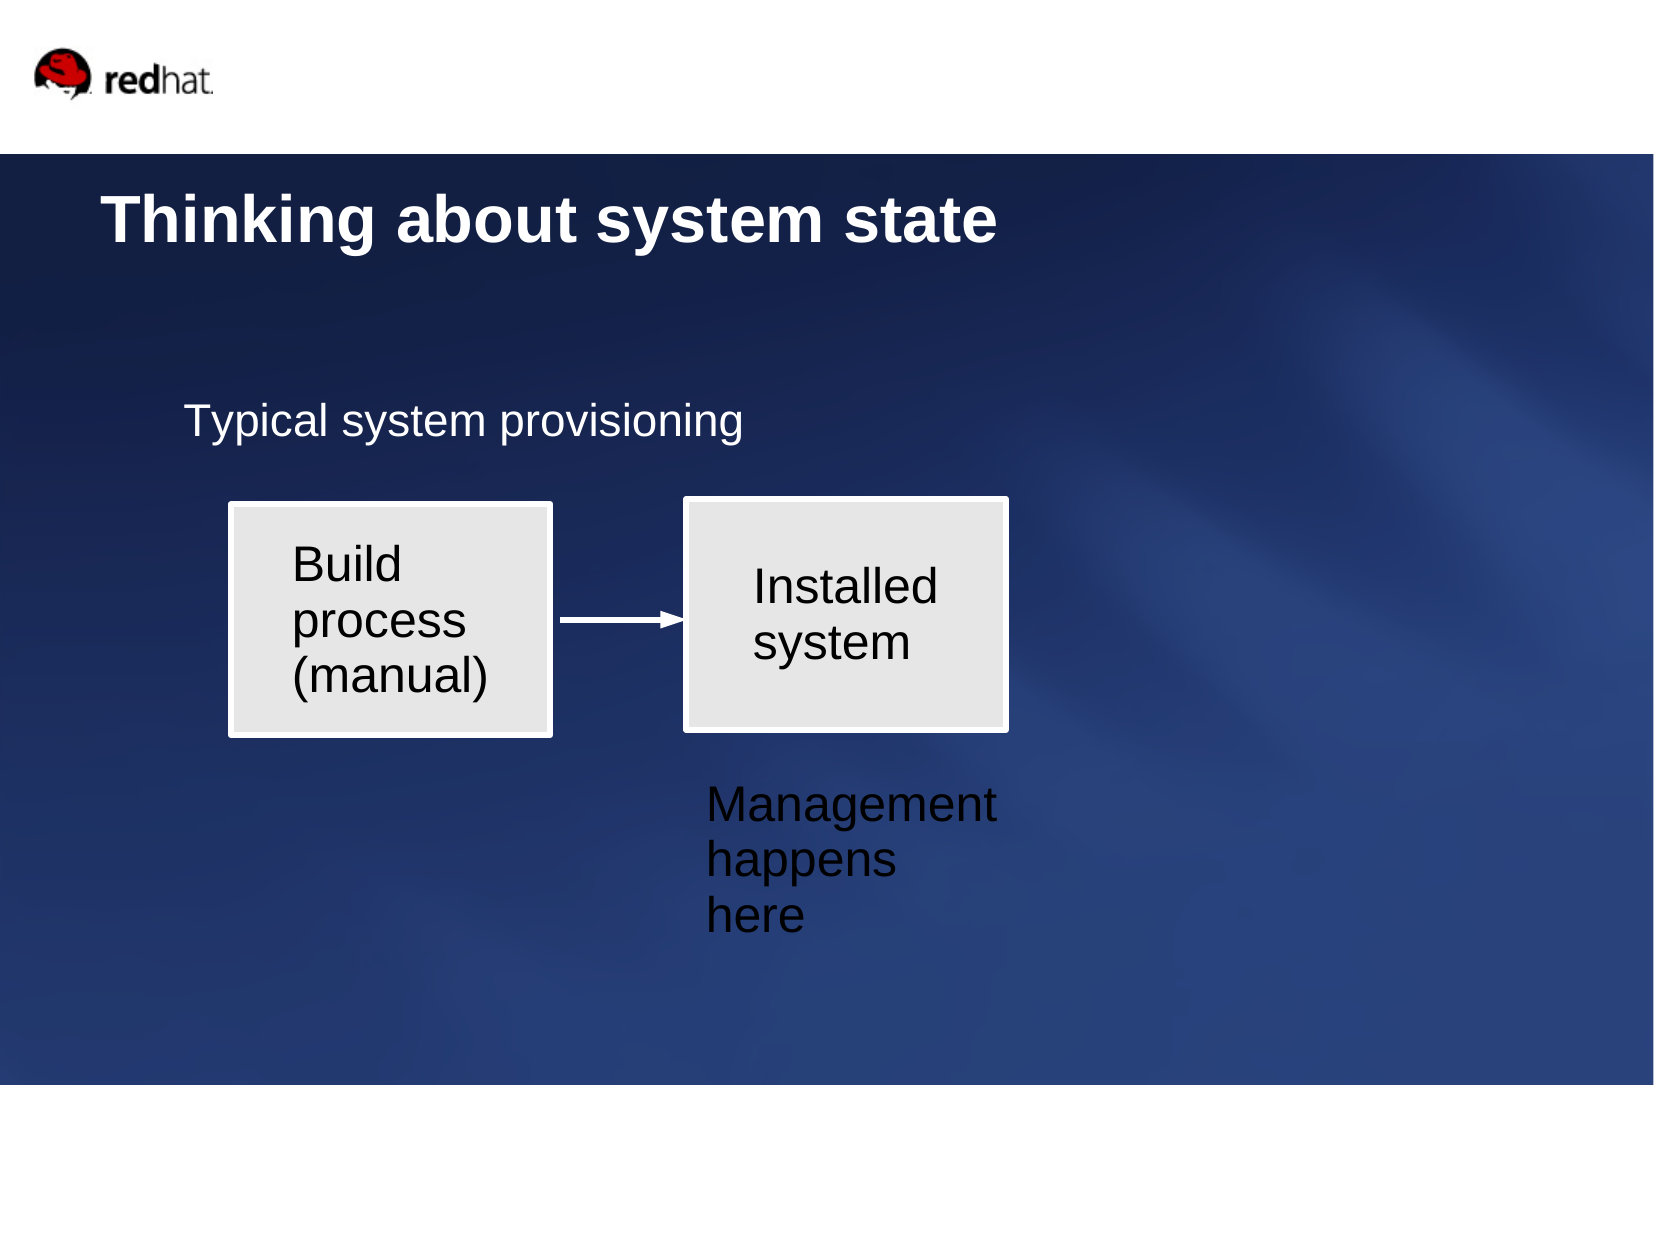

# Thinking about system state
Typical system provisioning
Installed
system
Build
process
(manual)
Management
happens
here